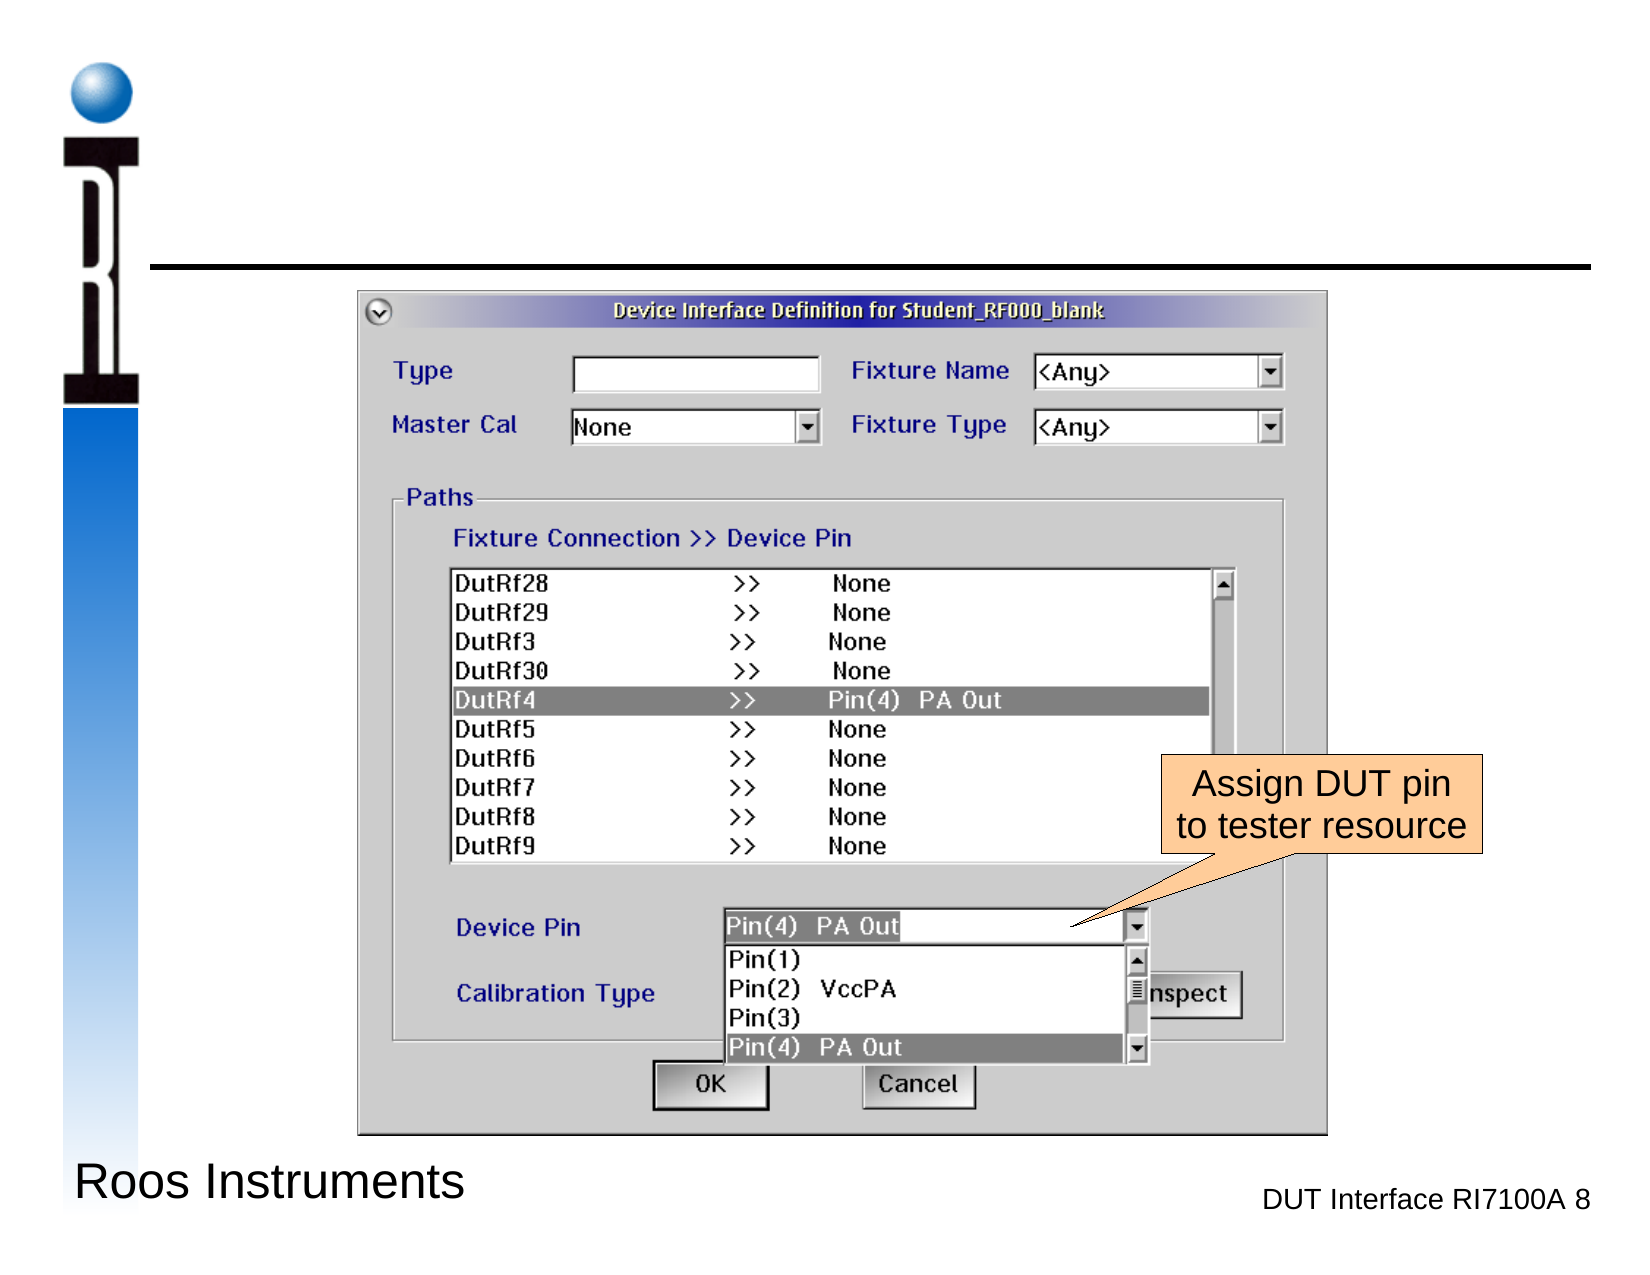

#
Assign DUT pin
to tester resource
8